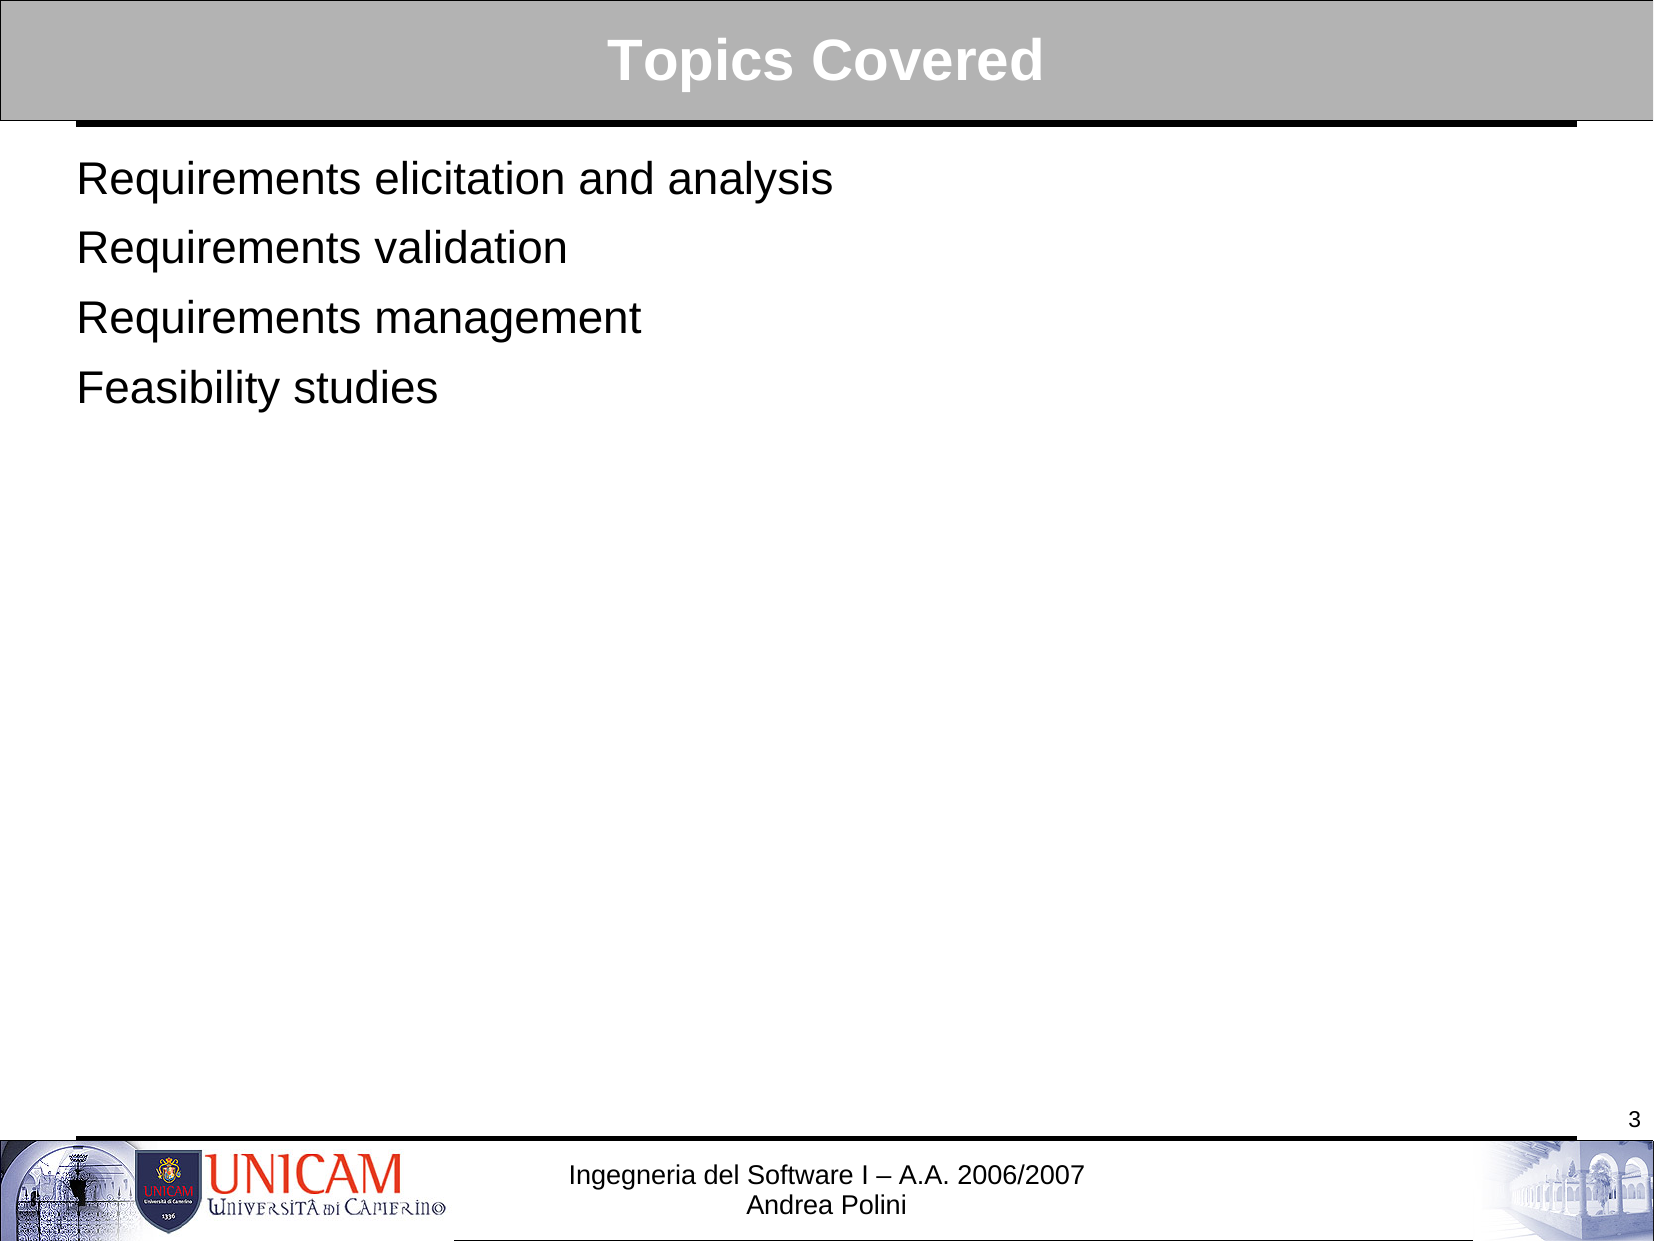

# Topics Covered
Requirements elicitation and analysis
Requirements validation
Requirements management
Feasibility studies
3